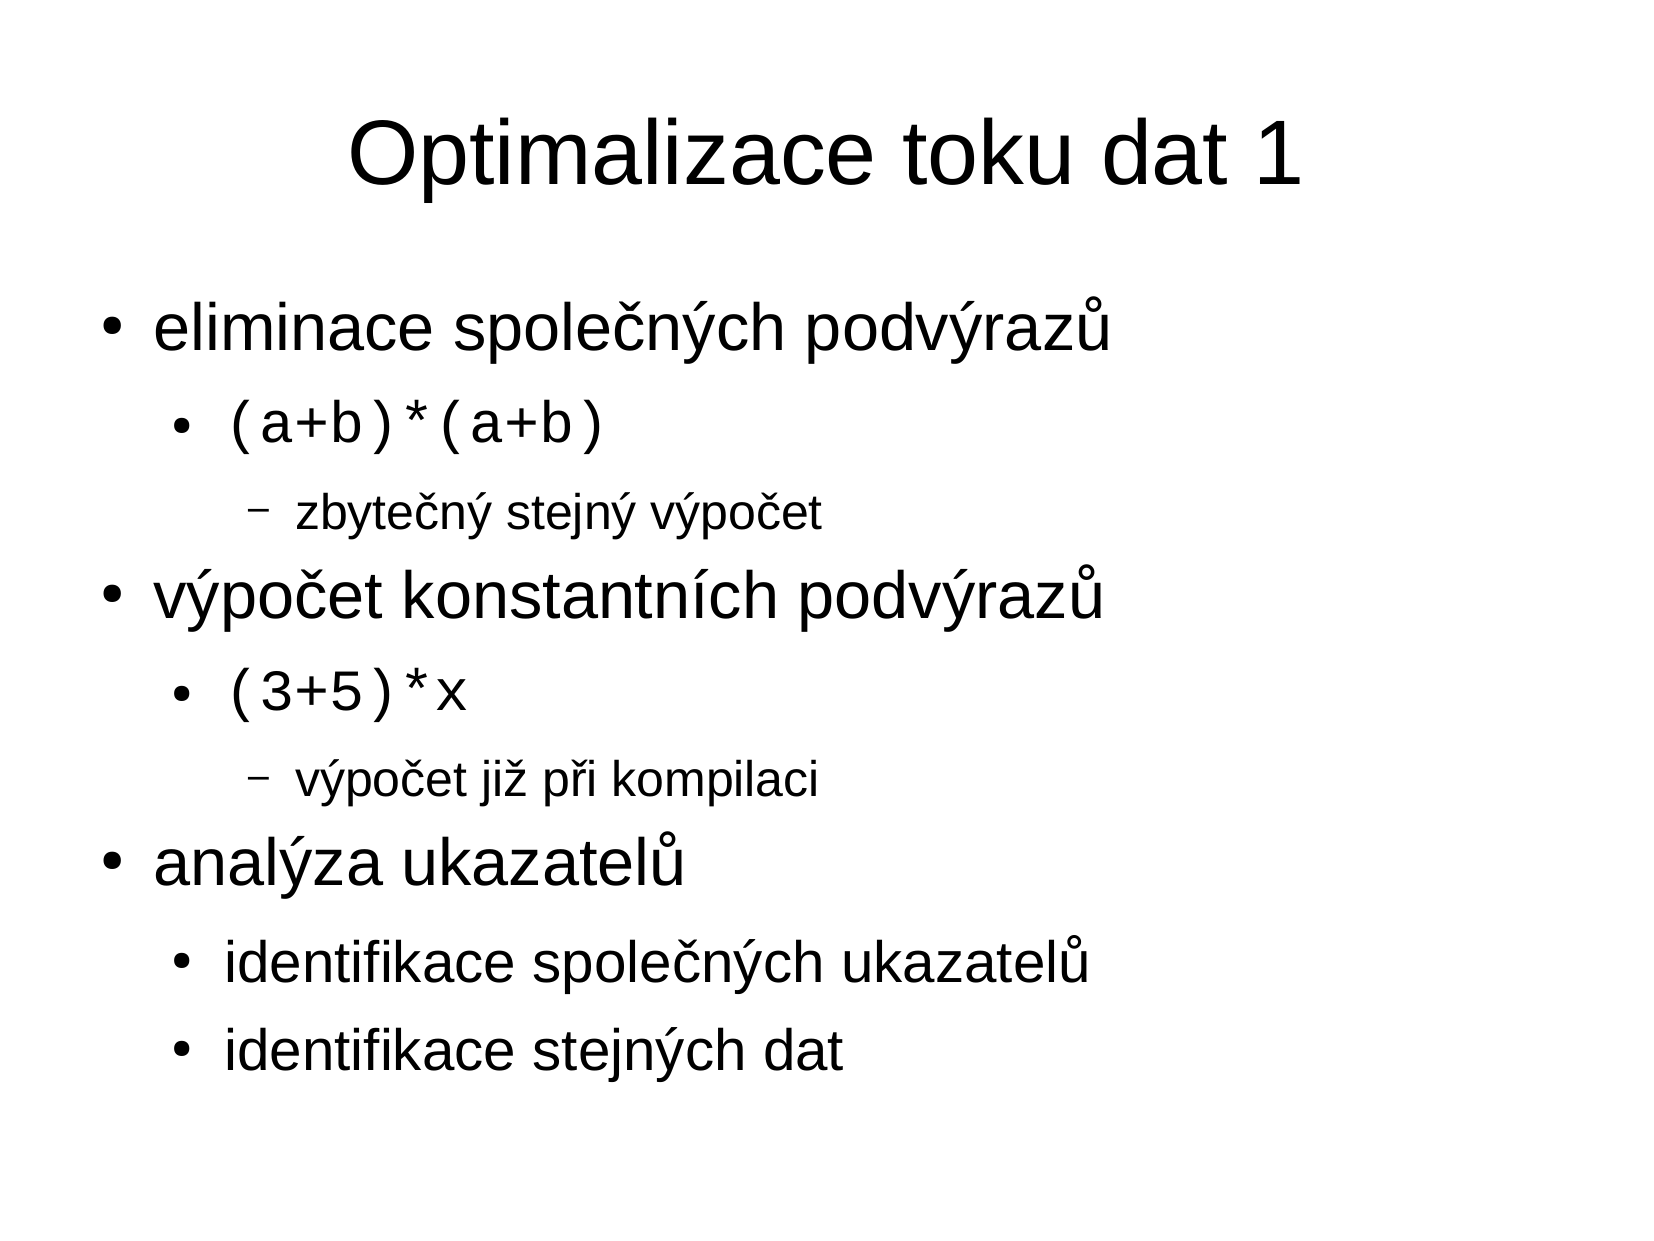

# Optimalizace toku dat 1
eliminace společných podvýrazů
(a+b)*(a+b)
zbytečný stejný výpočet
výpočet konstantních podvýrazů
(3+5)*x
výpočet již při kompilaci
analýza ukazatelů
identifikace společných ukazatelů
identifikace stejných dat